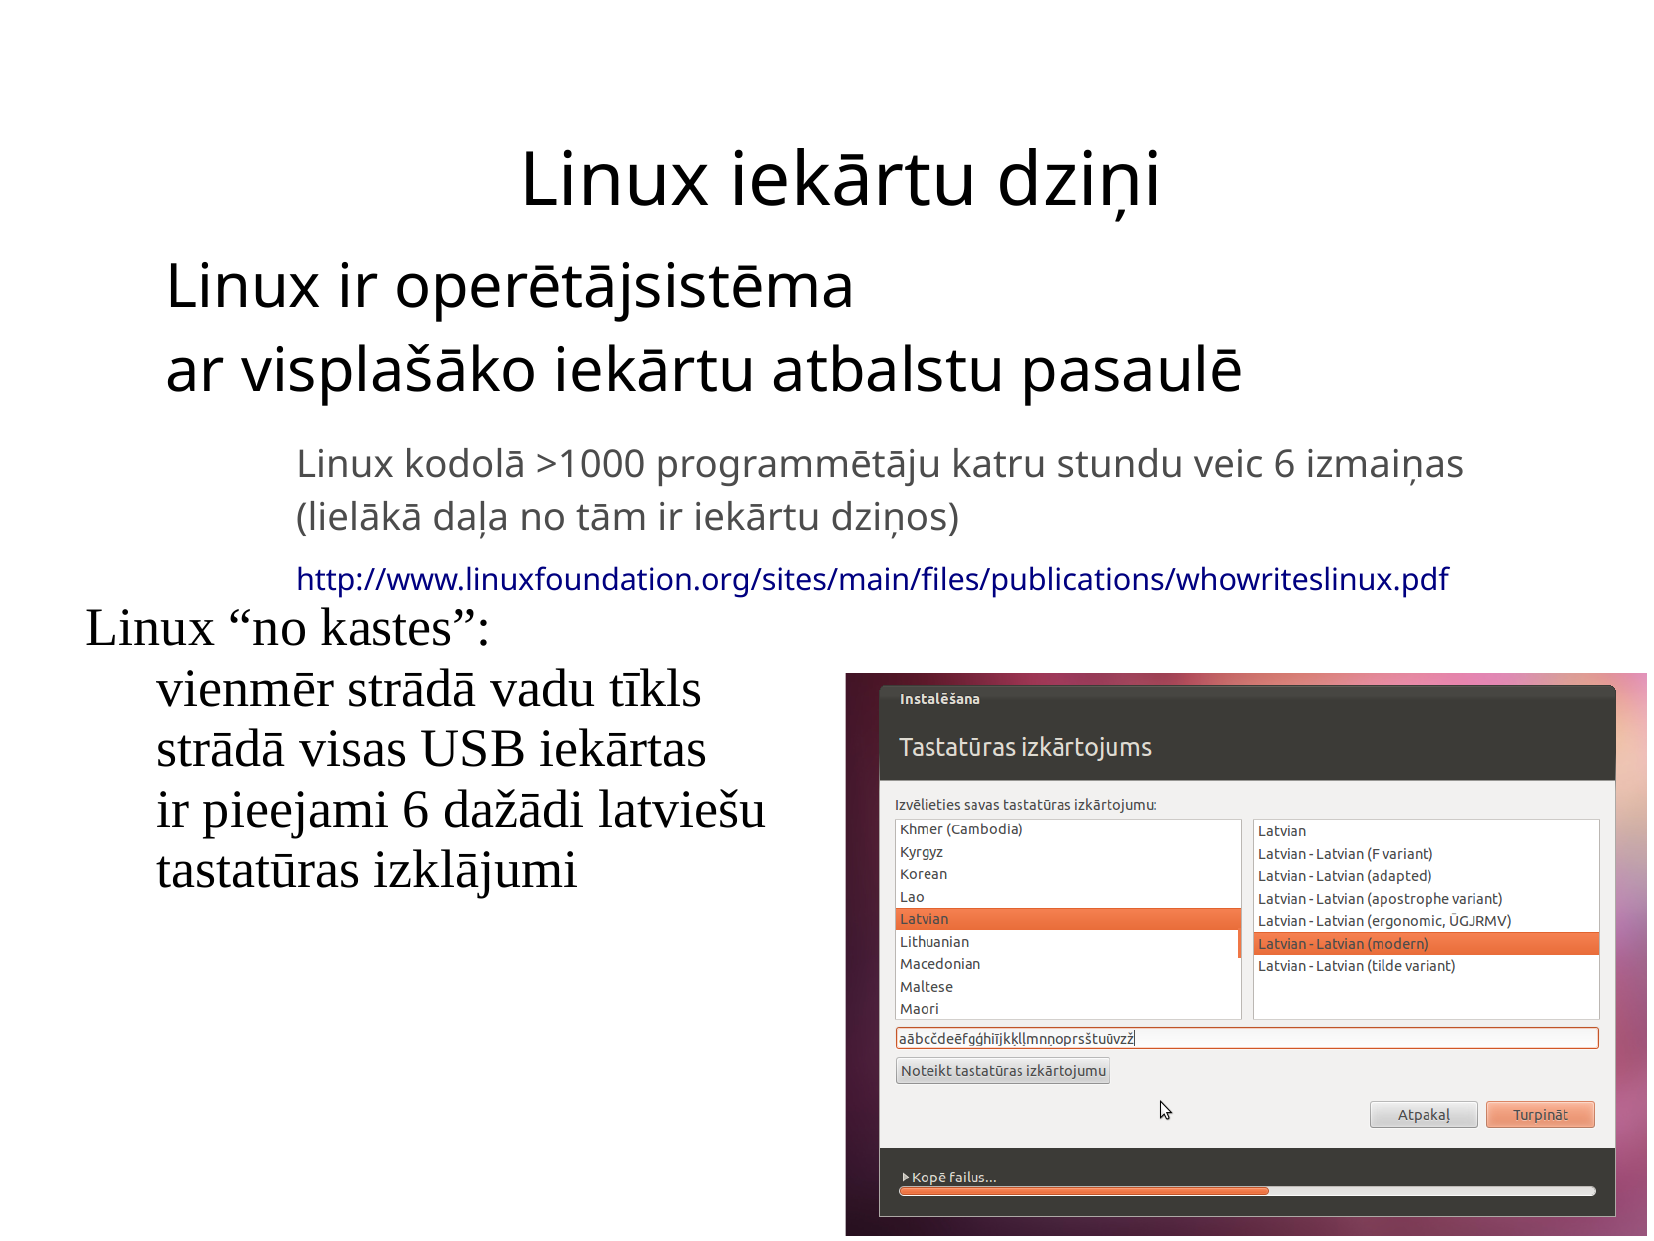

# Linux iekārtu dziņi
Linux ir operētājsistēma
ar visplašāko iekārtu atbalstu pasaulē
Linux kodolā >1000 programmētāju katru stundu veic 6 izmaiņas (lielākā daļa no tām ir iekārtu dziņos)
http://www.linuxfoundation.org/sites/main/files/publications/whowriteslinux.pdf
Linux “no kastes”:
vienmēr strādā vadu tīkls
strādā visas USB iekārtas
ir pieejami 6 dažādi latviešu tastatūras izklājumi